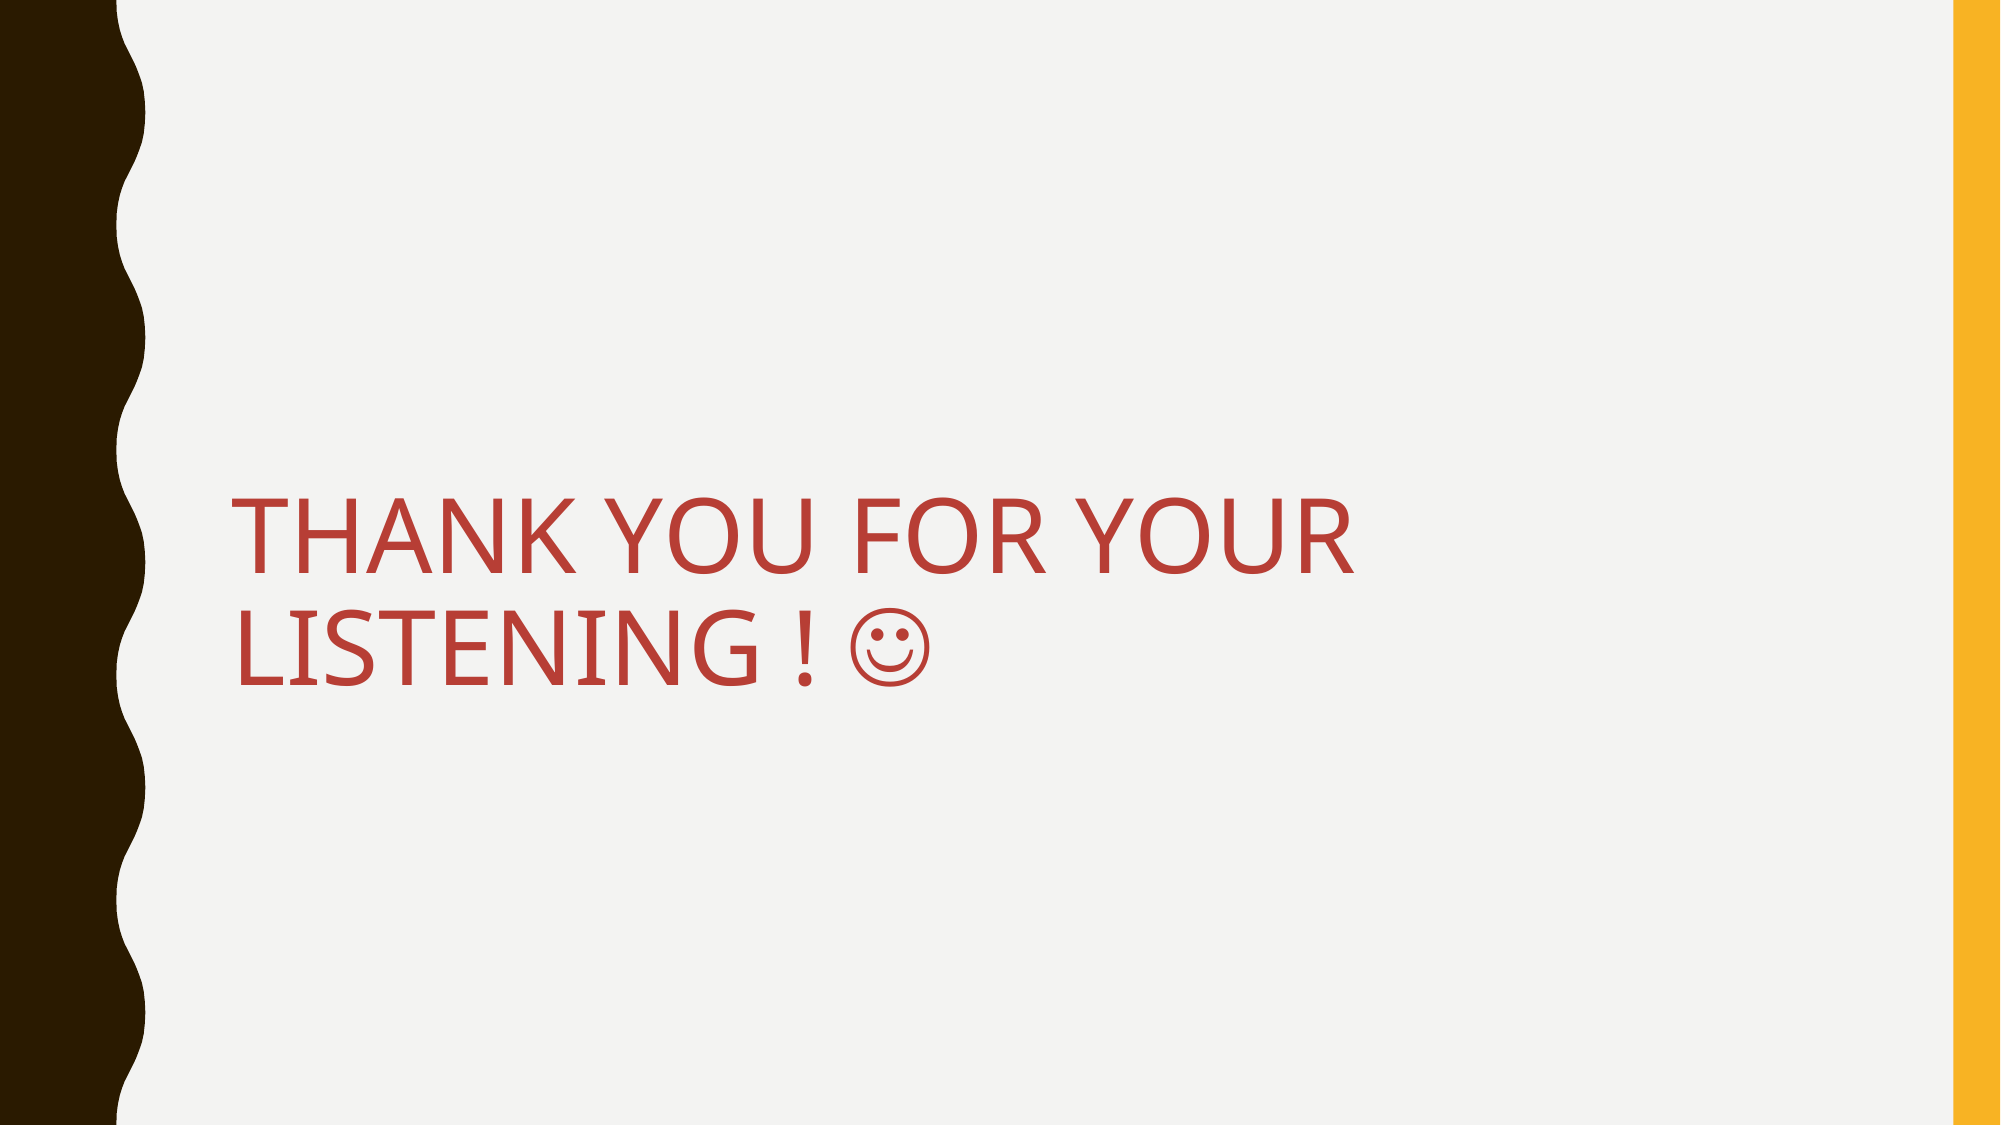

# THANK YOU FOR YOUR LISTENING ! 